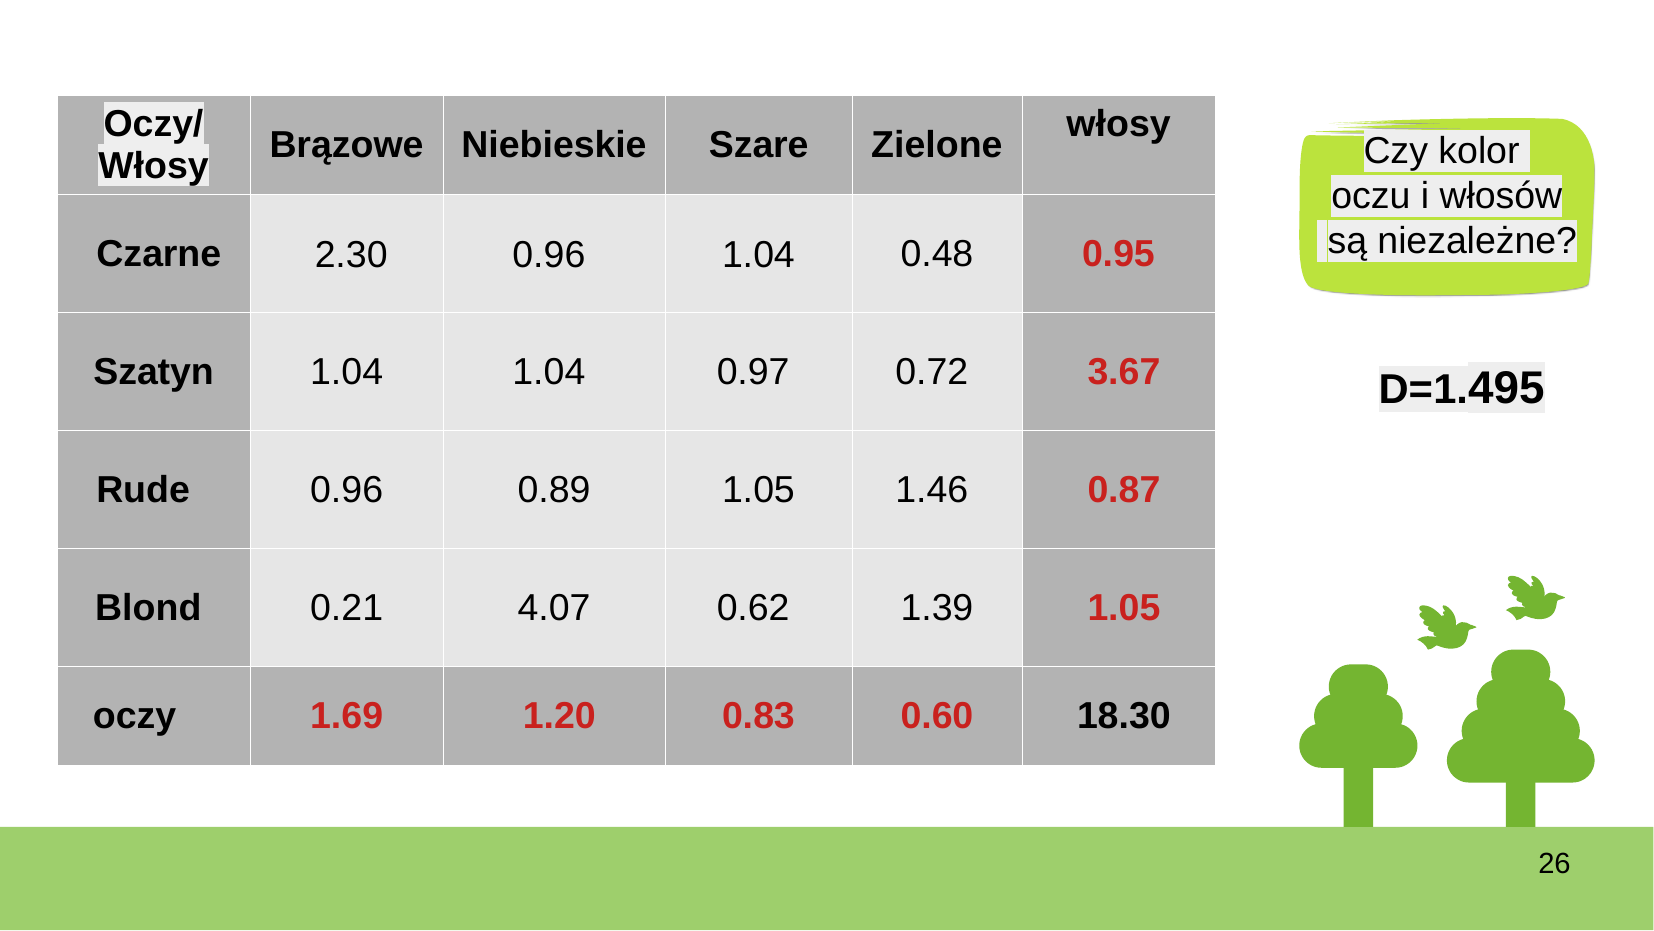

| Oczy/Włosy | Brązowe | Niebieskie | Szare | Zielone | włosy |
| --- | --- | --- | --- | --- | --- |
| Czarne | 2.30 | 0.96 | 1.04 | 0.48 | 0.95 |
| Szatyn | 1.04 | 1.04 | 0.97 | 0.72 | 3.67 |
| Rude | 0.96 | 0.89 | 1.05 | 1.46 | 0.87 |
| Blond | 0.21 | 4.07 | 0.62 | 1.39 | 1.05 |
| oczy | 1.69 | 1.20 | 0.83 | 0.60 | 18.30 |
Czy kolor
oczu i włosów
 są niezależne?
D=1.495
26